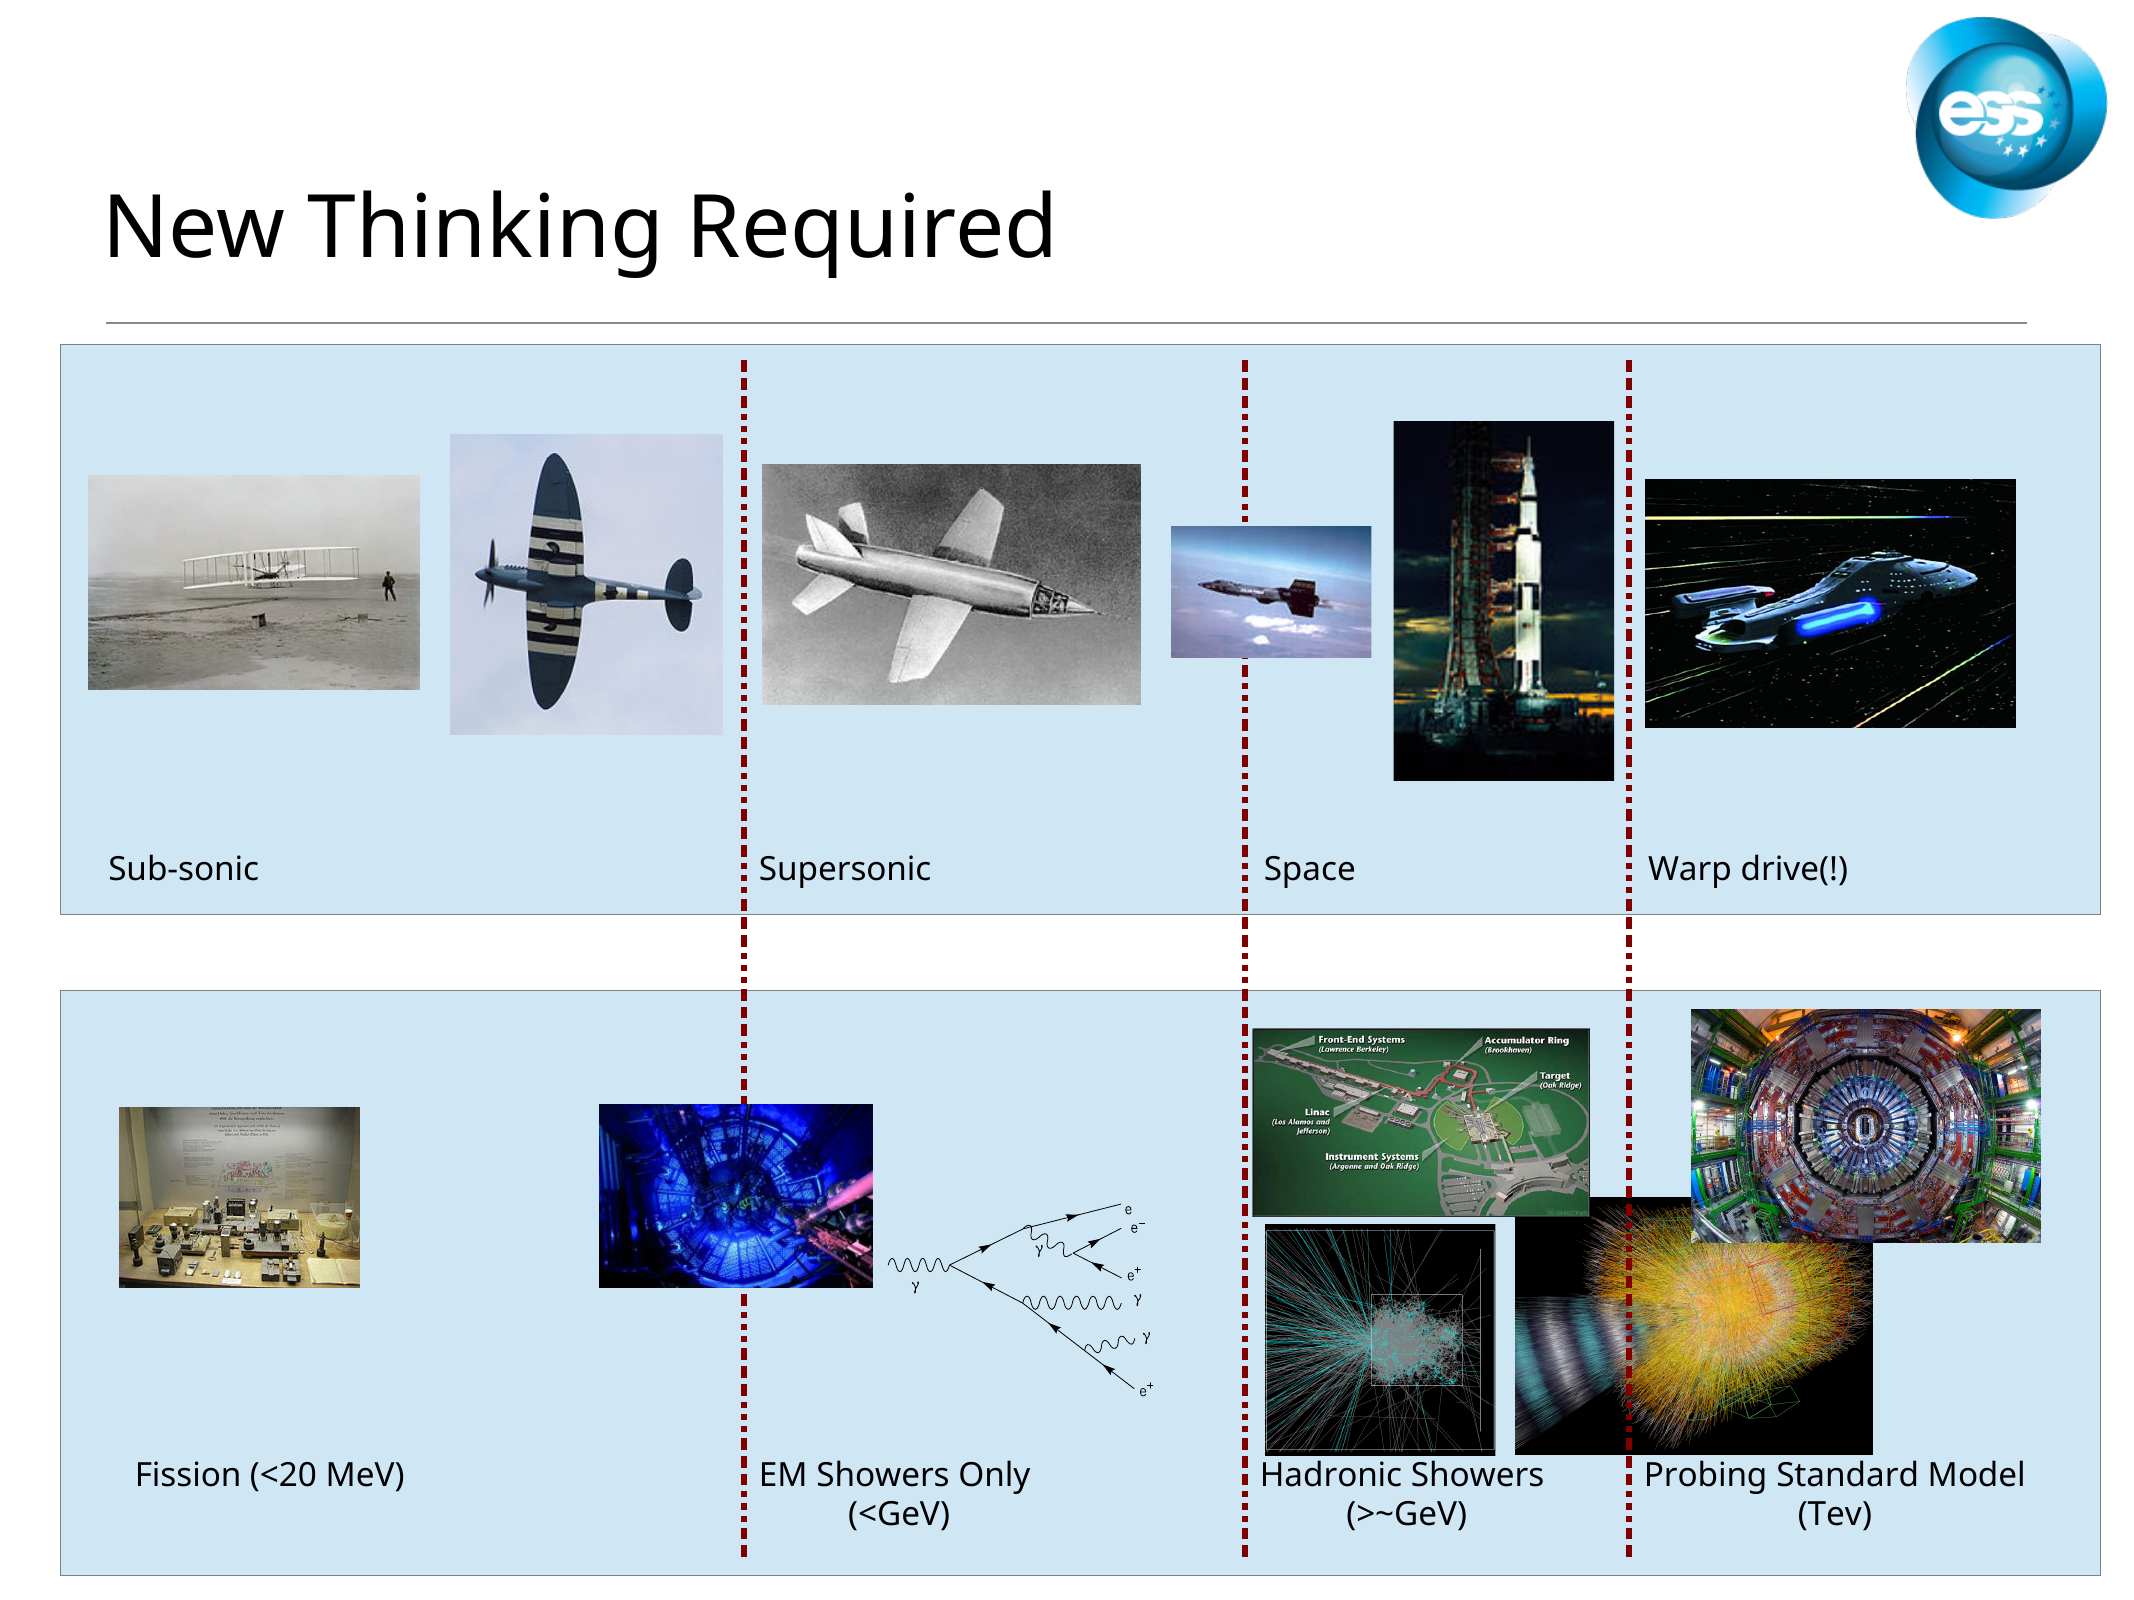

# New Thinking Required
Sub-sonic
Supersonic
Warp drive(!)
Space
Fission (<20 MeV)
EM Showers Only
(<GeV)
Hadronic Showers
(>~GeV)
Probing Standard Model
(Tev)